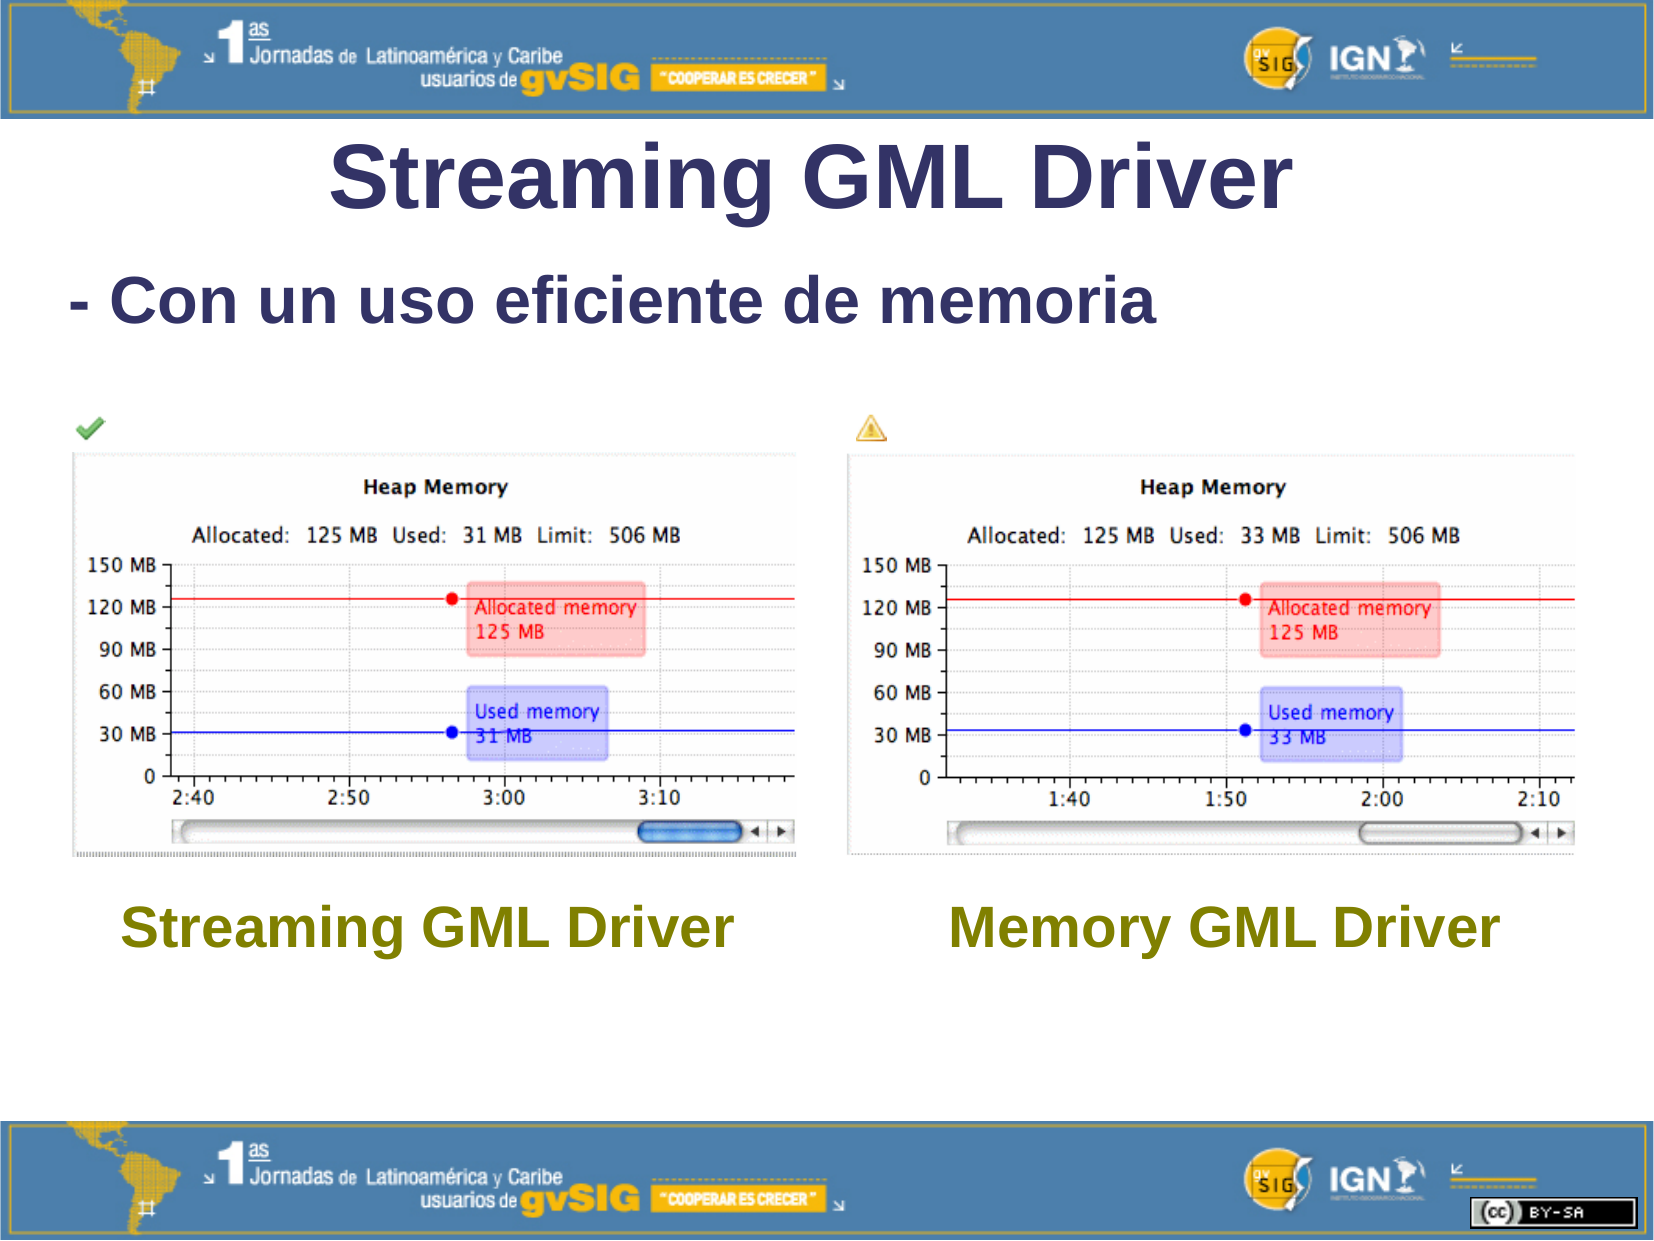

Streaming GML Driver
- Con un uso eficiente de memoria
Streaming GML Driver
Memory GML Driver